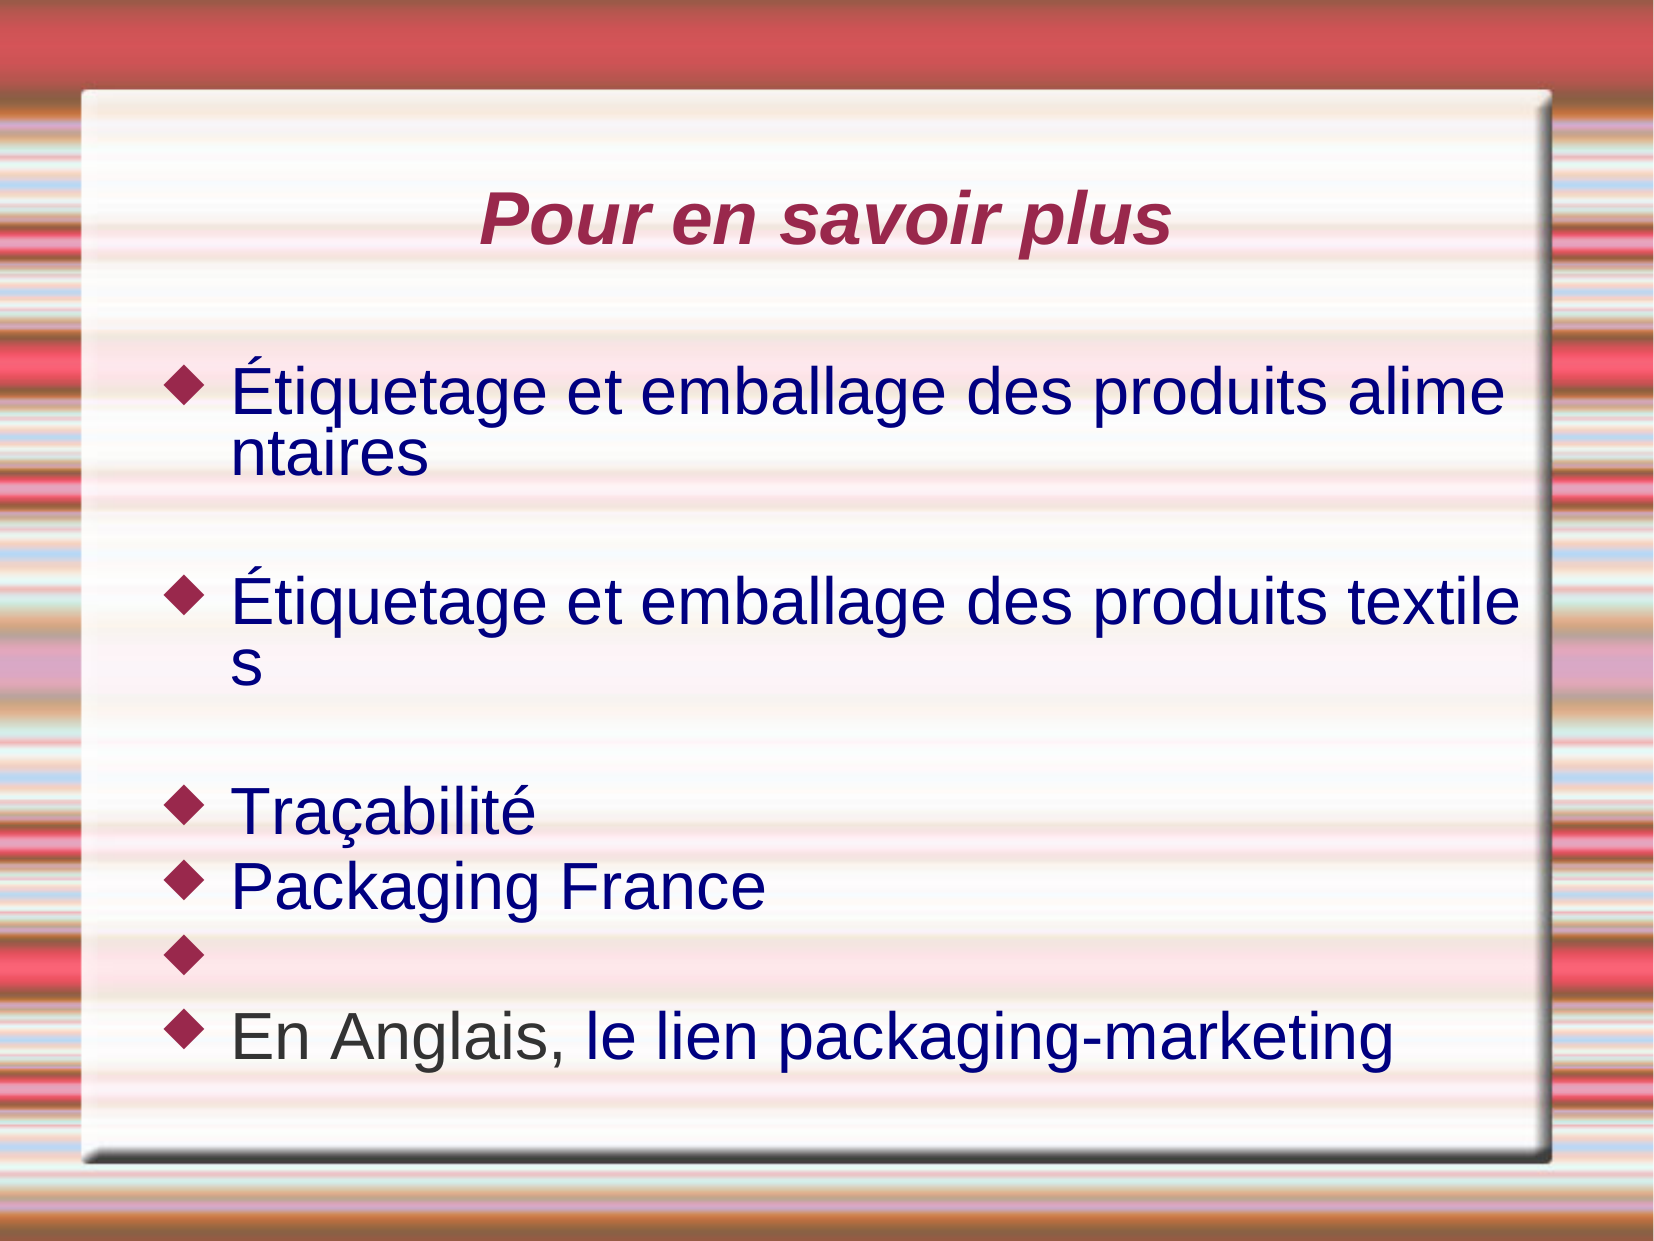

# Pour en savoir plus
Étiquetage et emballage des produits alimentaires
Étiquetage et emballage des produits textiles
Traçabilité
Packaging France
En Anglais, le lien packaging-marketing